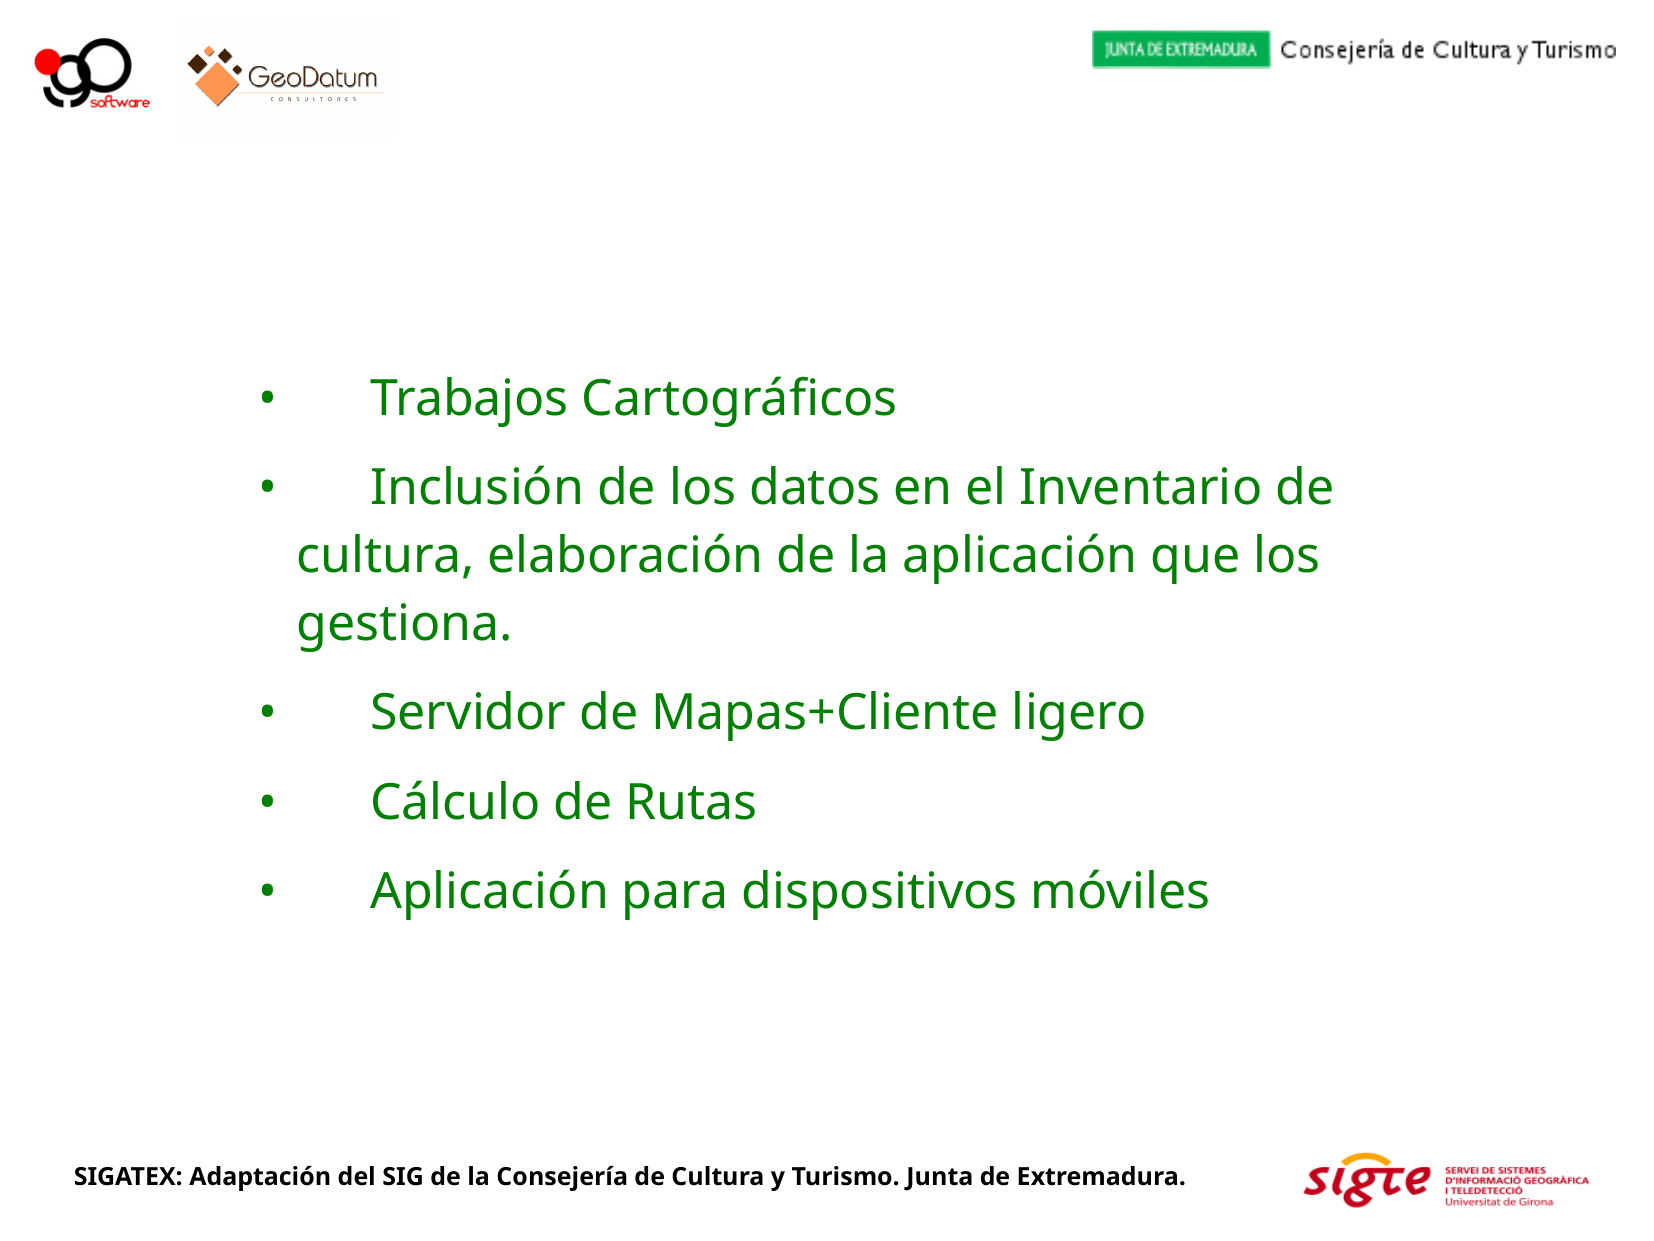

•	Trabajos Cartográficos
•	Inclusión de los datos en el Inventario de cultura, elaboración de la aplicación que los gestiona.
•	Servidor de Mapas+Cliente ligero
•	Cálculo de Rutas
•	Aplicación para dispositivos móviles
SIGATEX: Adaptación del SIG de la Consejería de Cultura y Turismo. Junta de Extremadura.